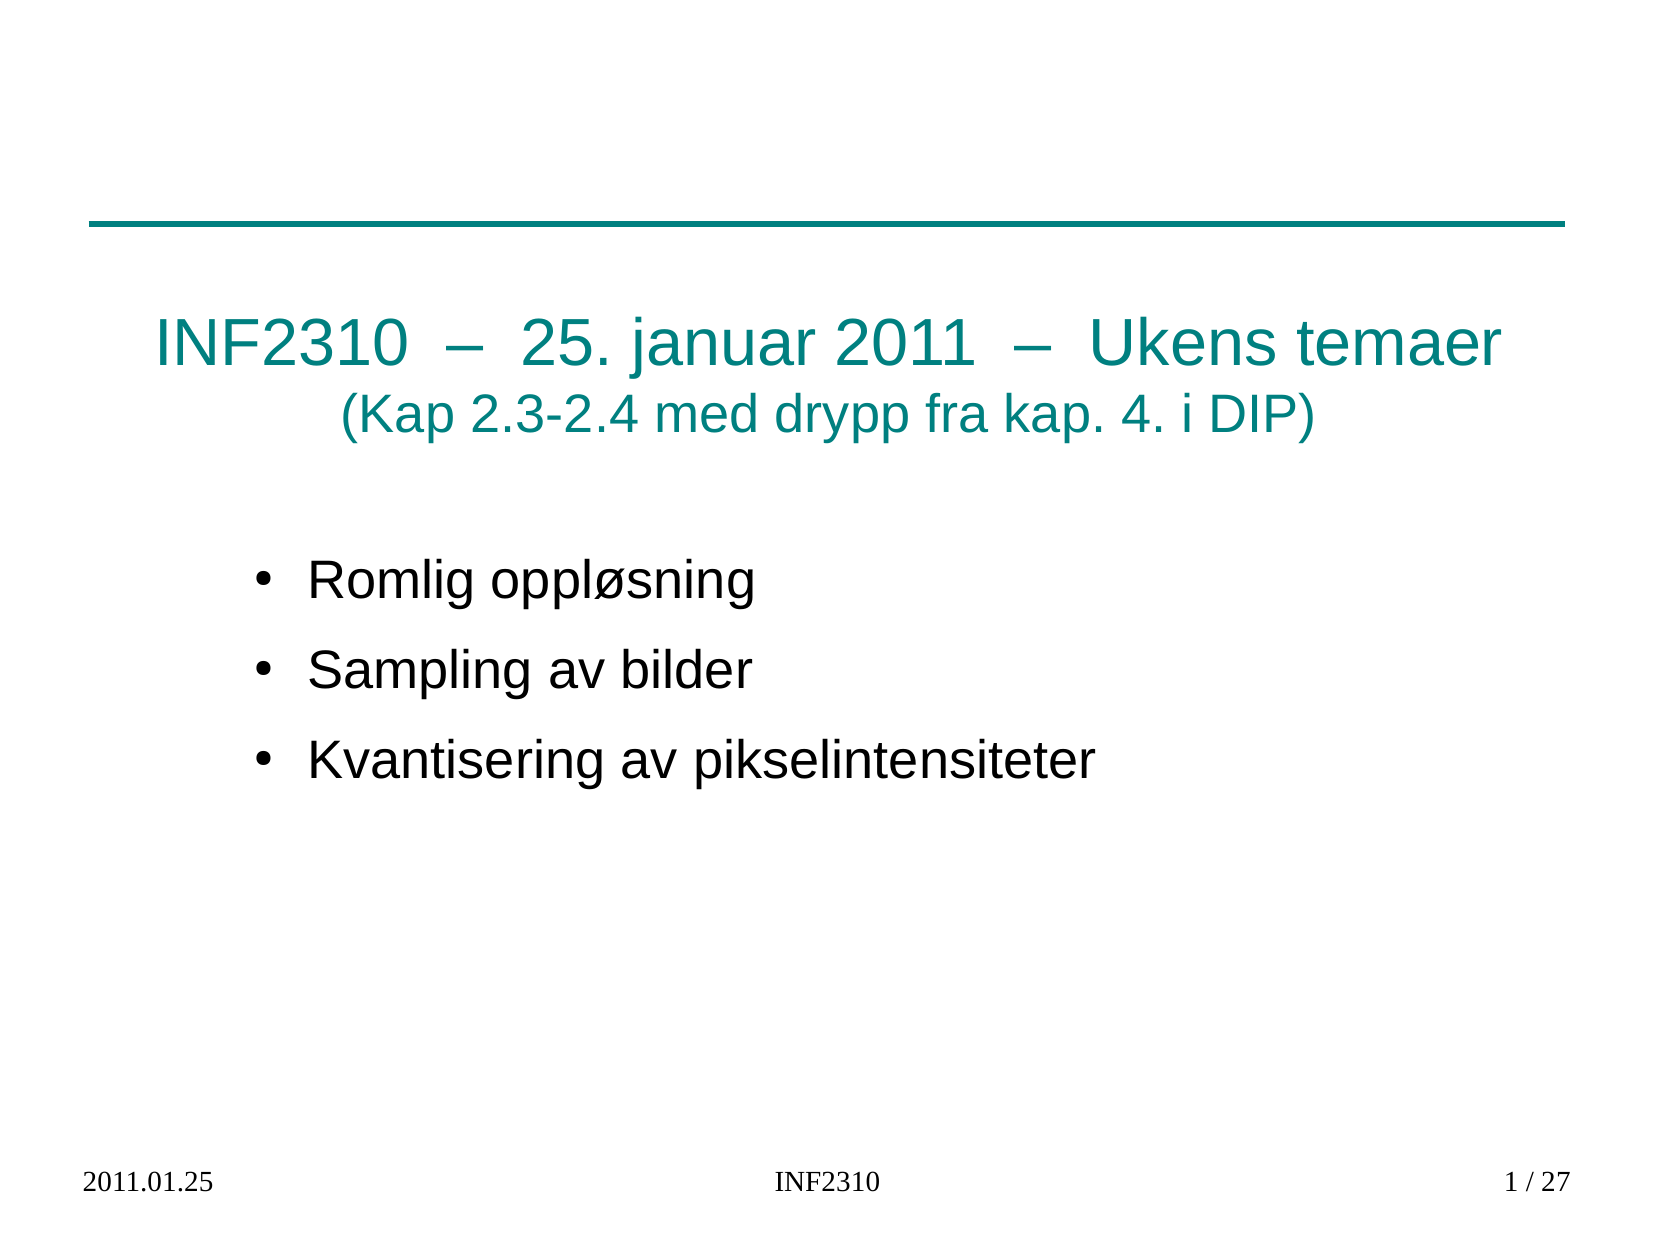

#
INF2310 – 25. januar 2011 – Ukens temaer
(Kap 2.3-2.4 med drypp fra kap. 4. i DIP)
Romlig oppløsning
Sampling av bilder
Kvantisering av pikselintensiteter
2011.01.25
INF2310
1